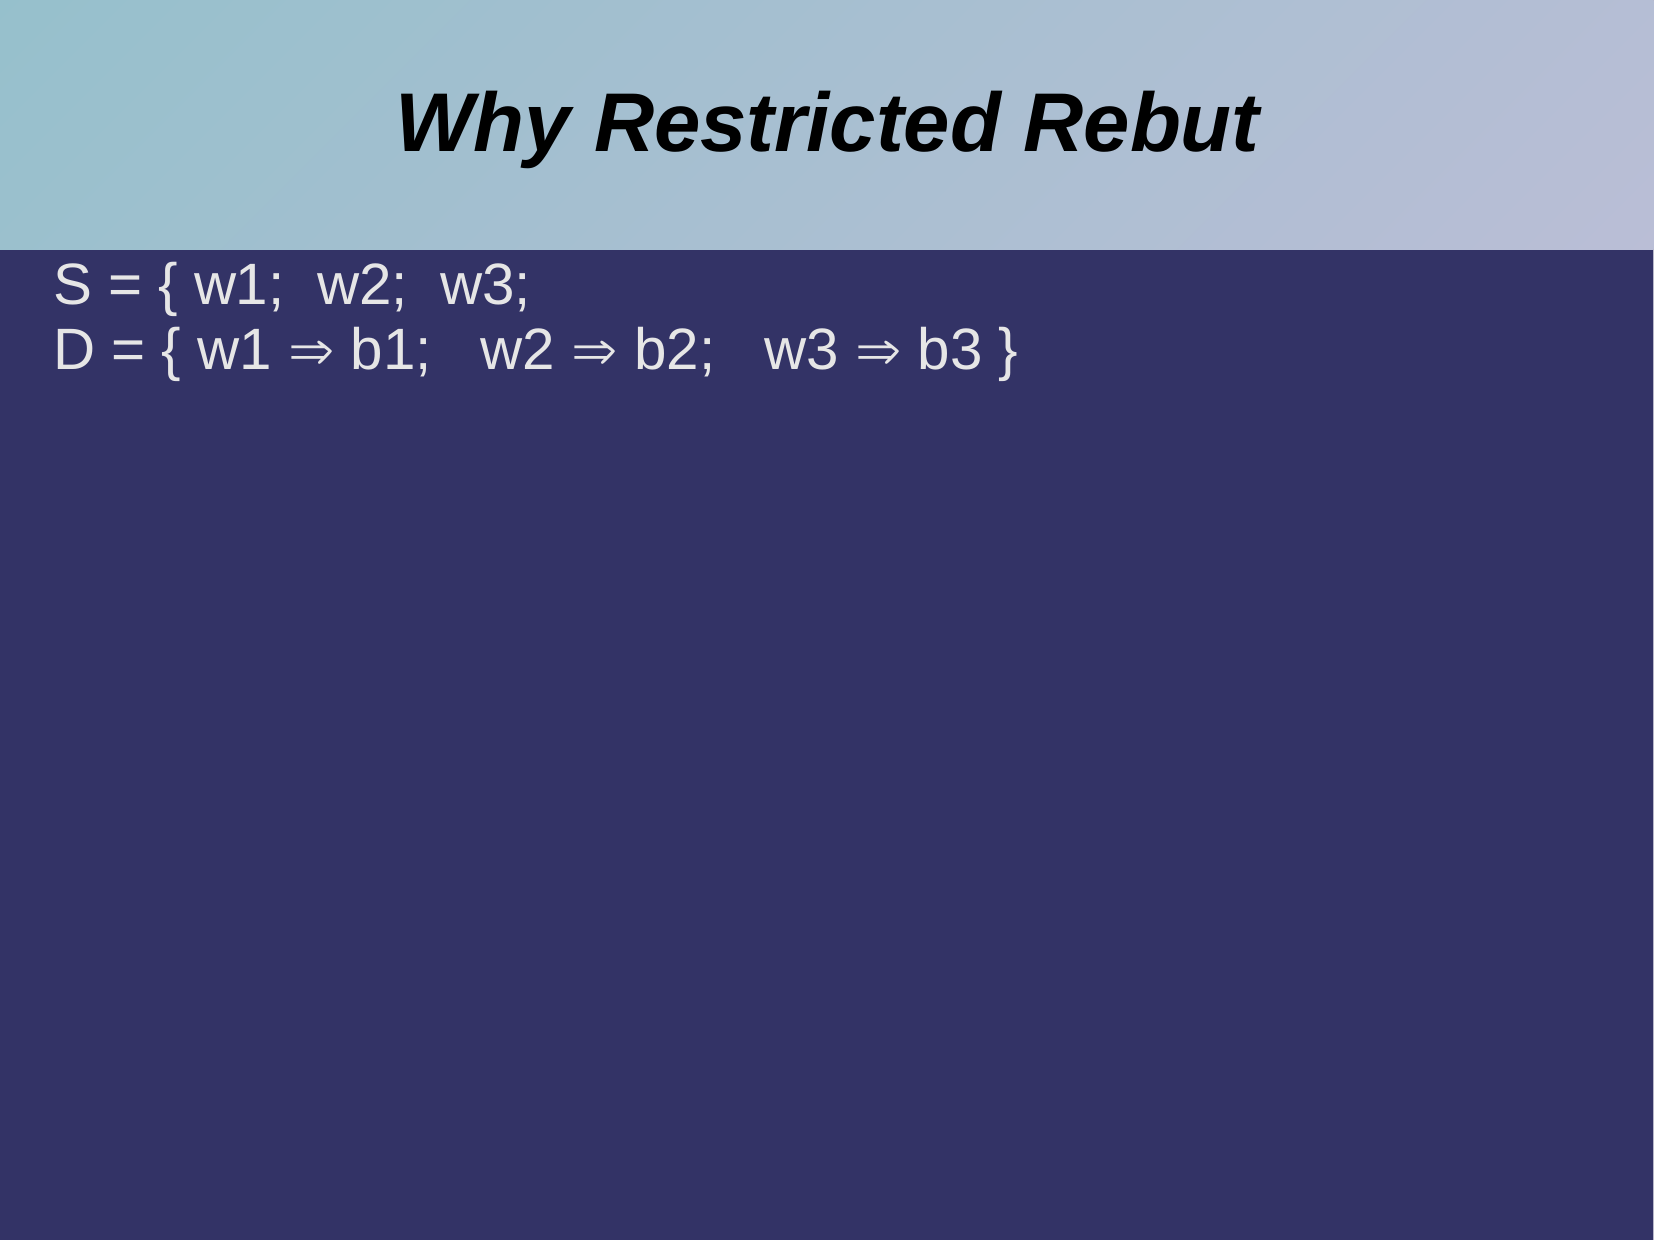

# Why Restricted Rebut
S = { w1; w2; w3;
D = { w1 ⇒ b1; w2 ⇒ b2; w3 ⇒ b3 }